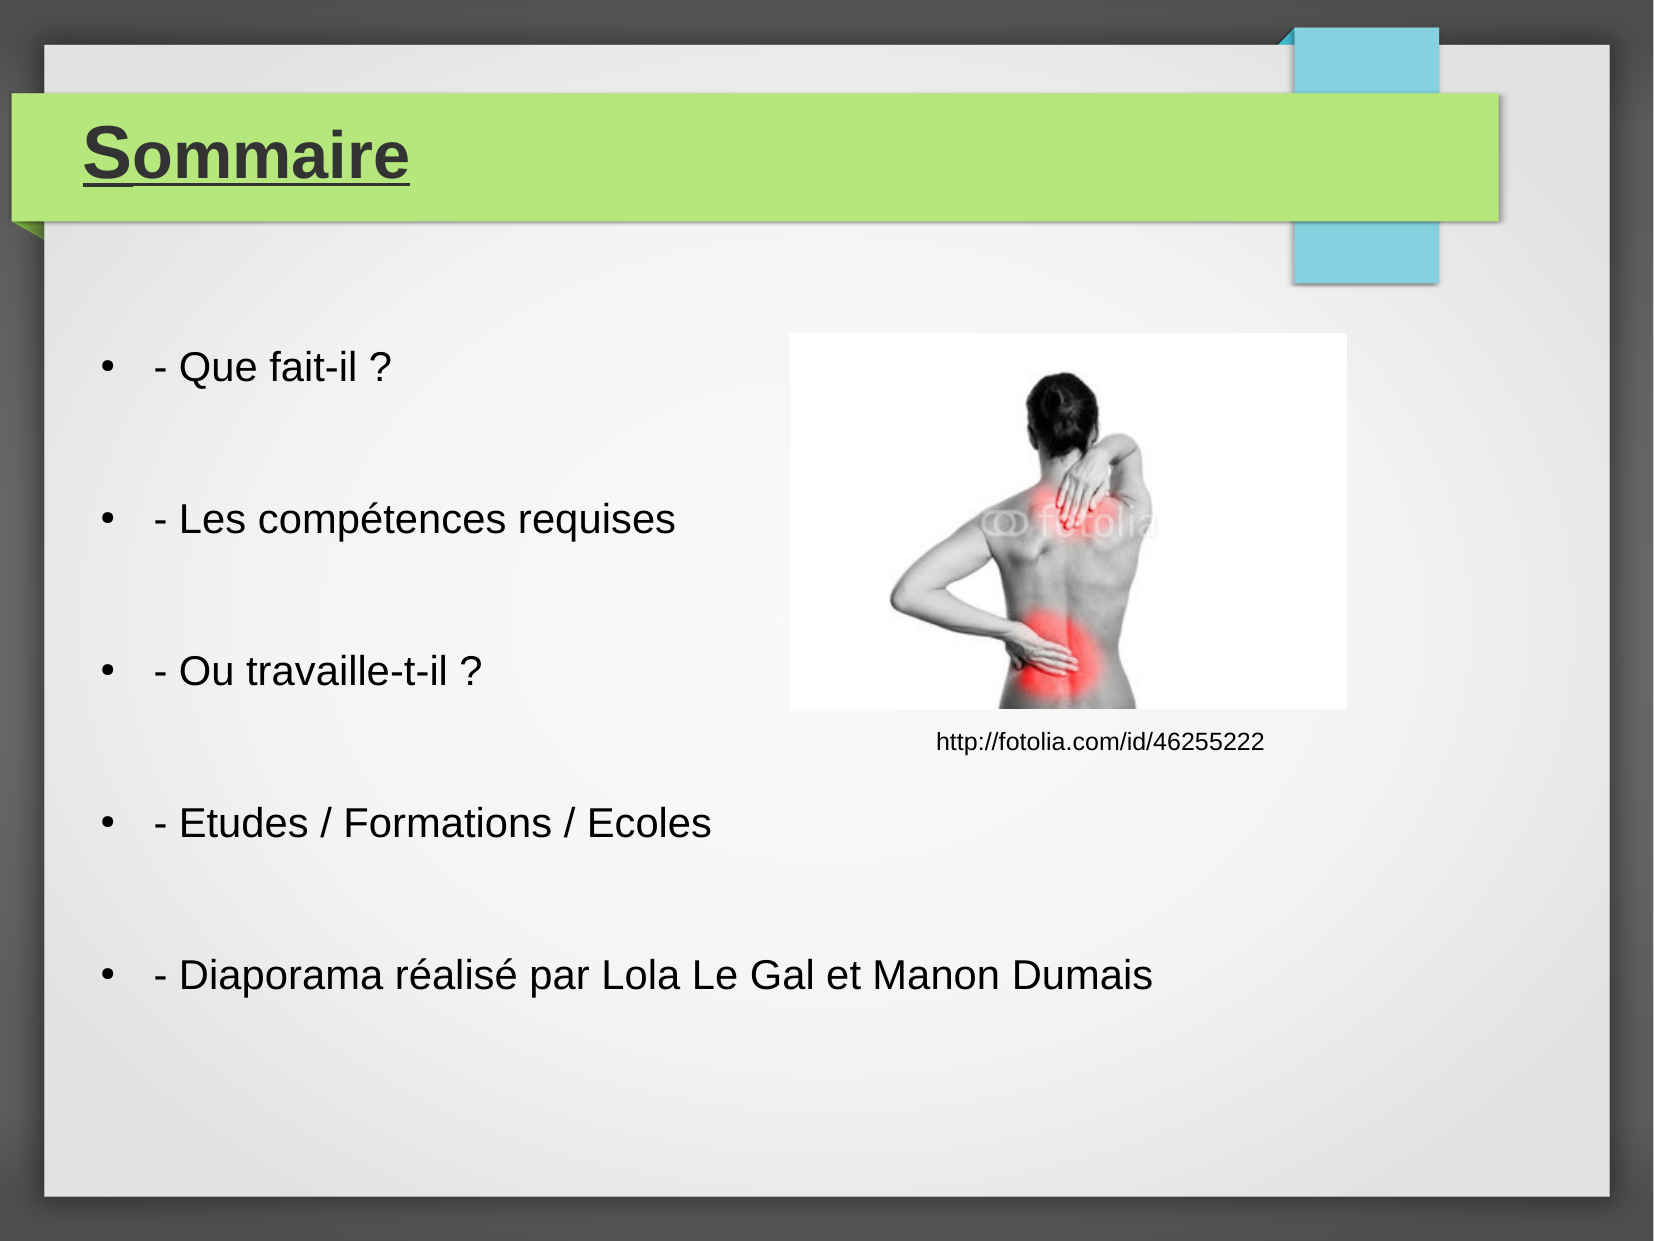

# Sommaire
- Que fait-il ?
- Les compétences requises
- Ou travaille-t-il ?
- Etudes / Formations / Ecoles
- Diaporama réalisé par Lola Le Gal et Manon Dumais
http://fotolia.com/id/46255222